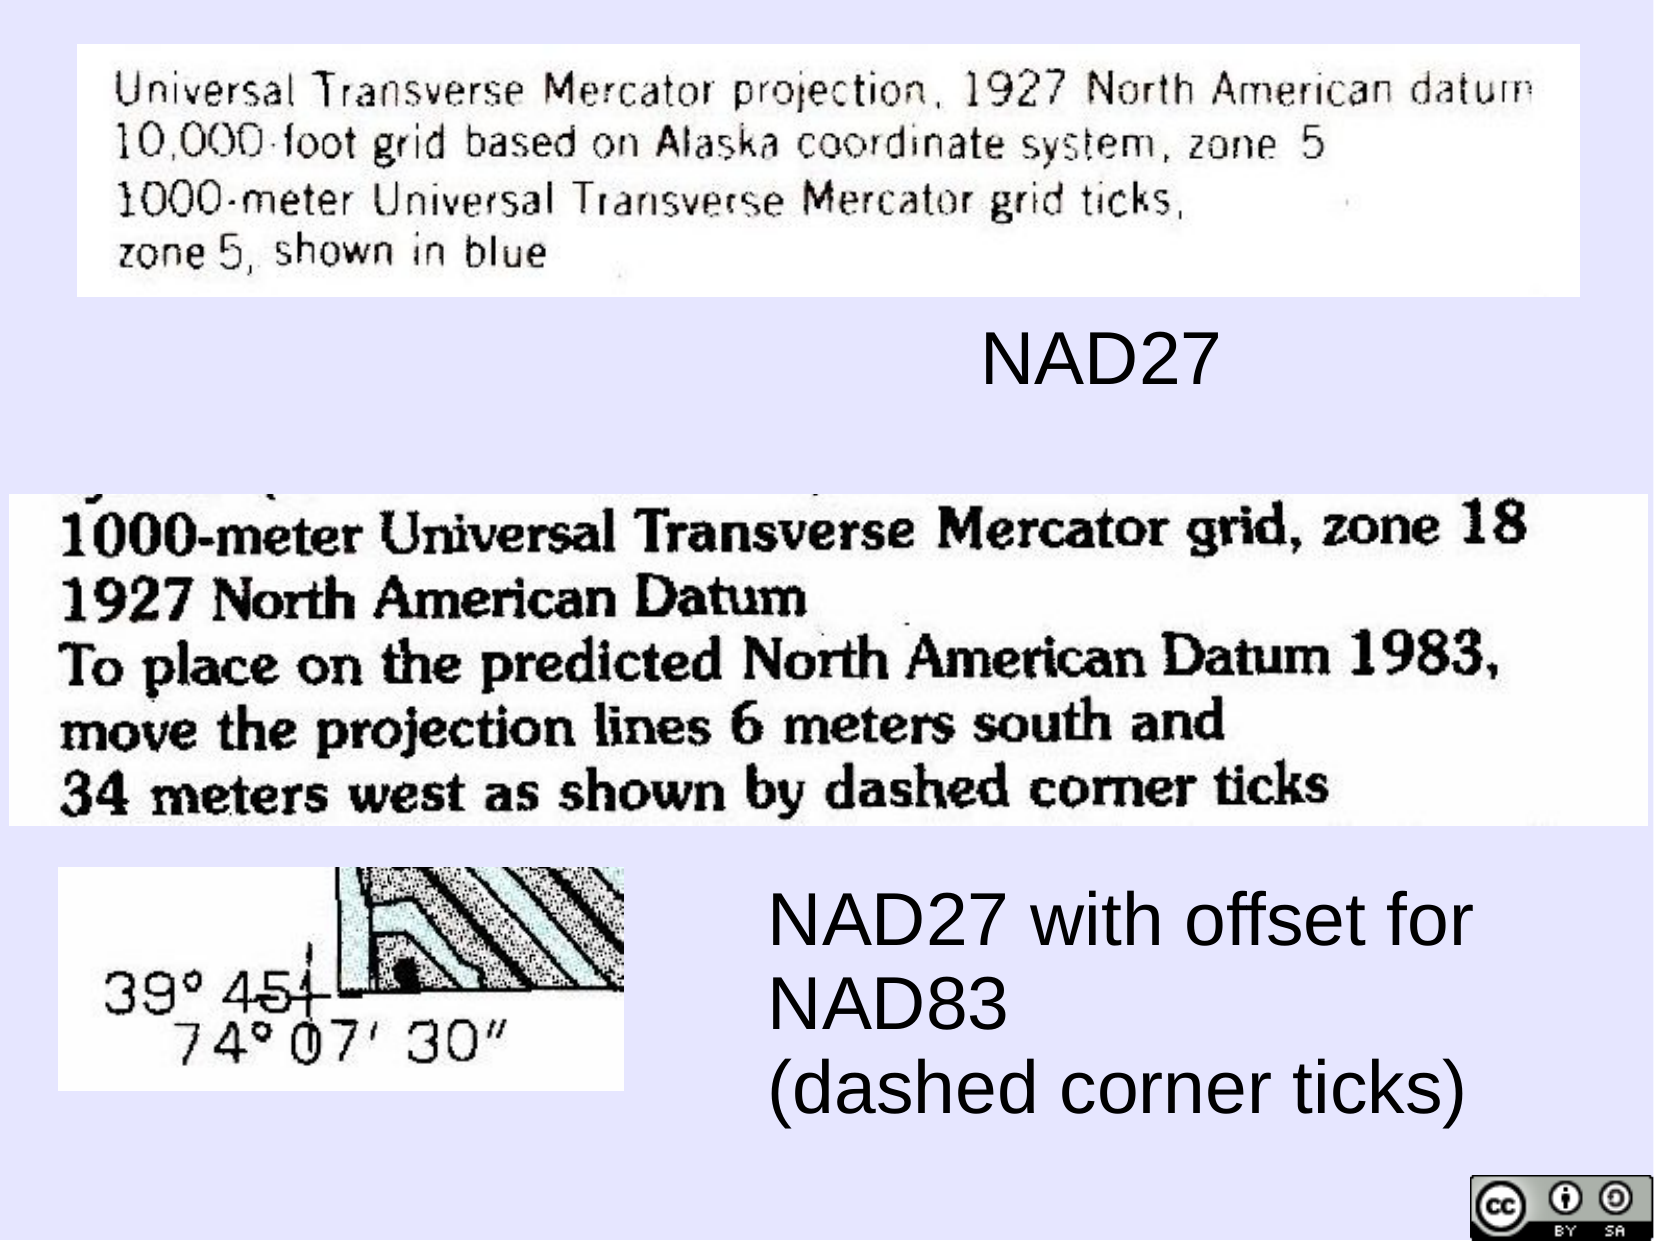

NAD27
NAD27 with offset for
NAD83
(dashed corner ticks)